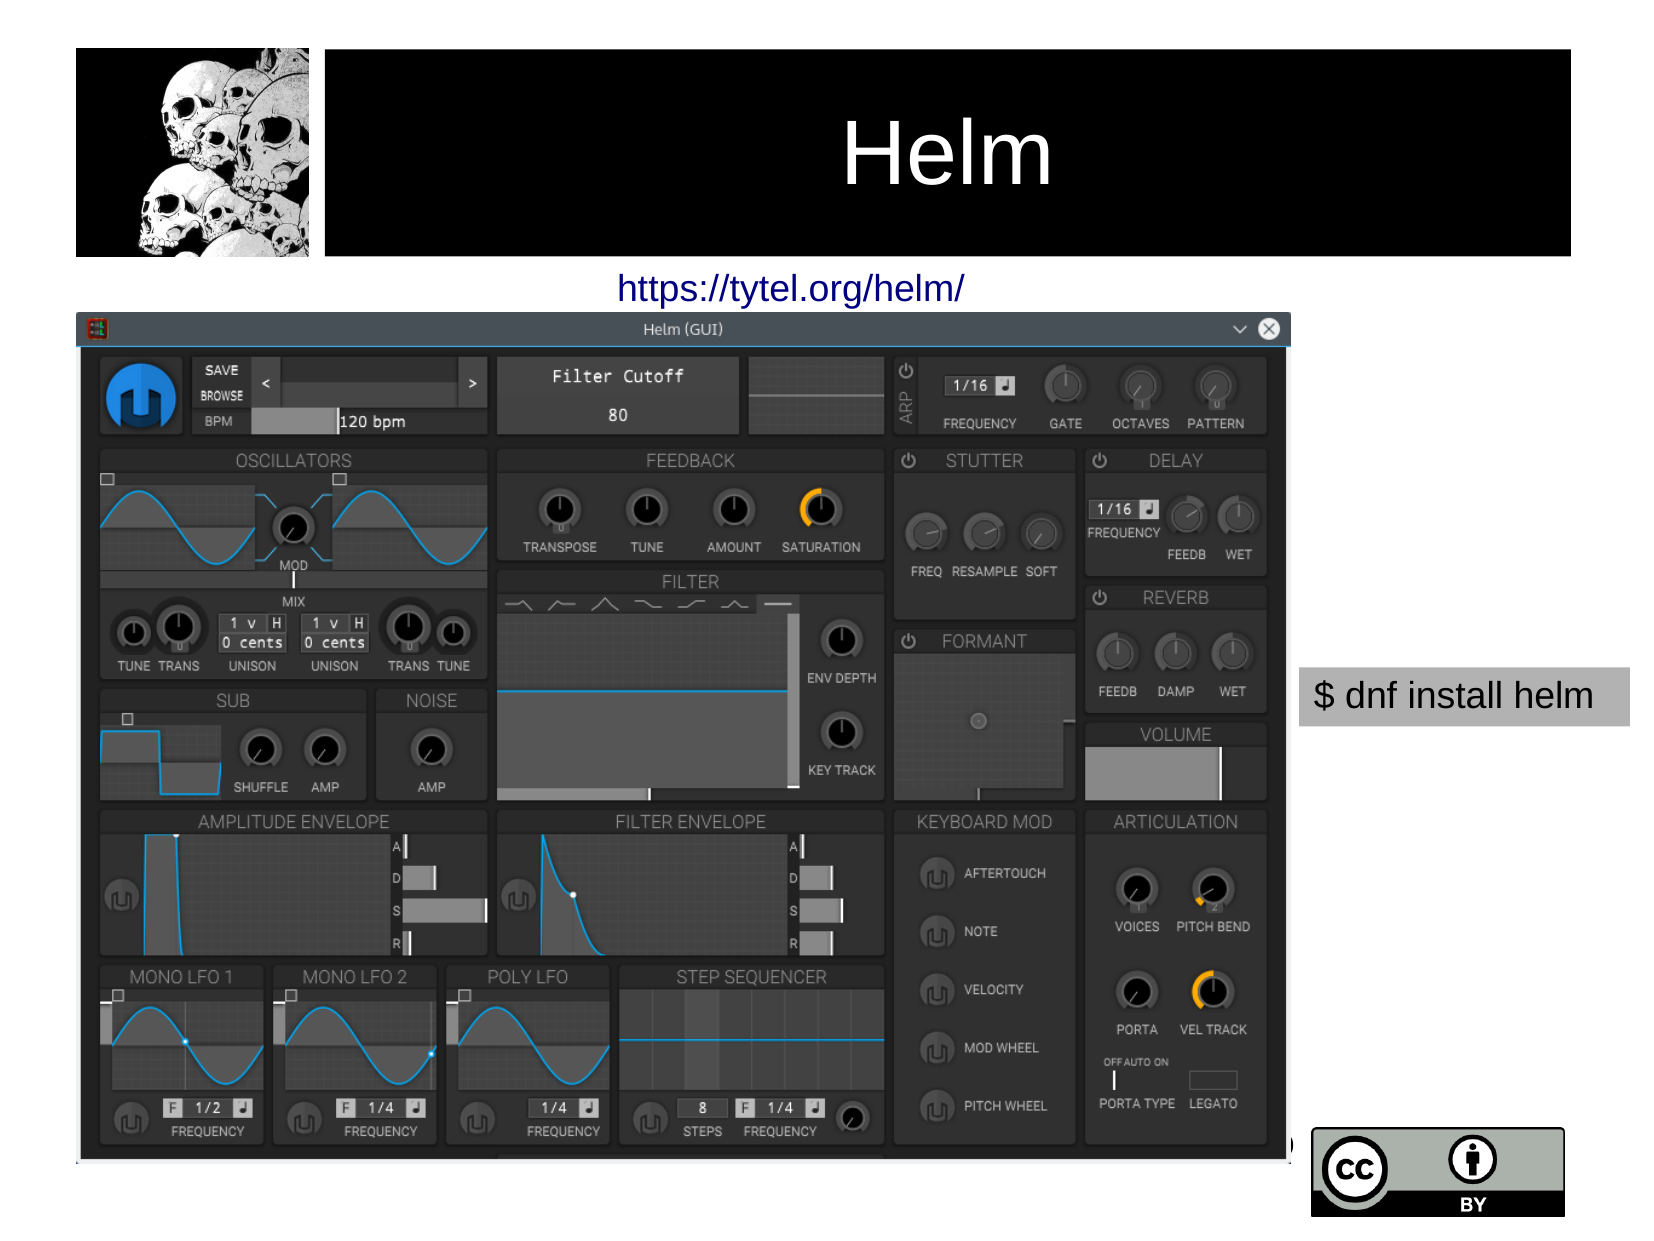

# Helm
https://tytel.org/helm/
$ dnf install helm
Y. Collette
29